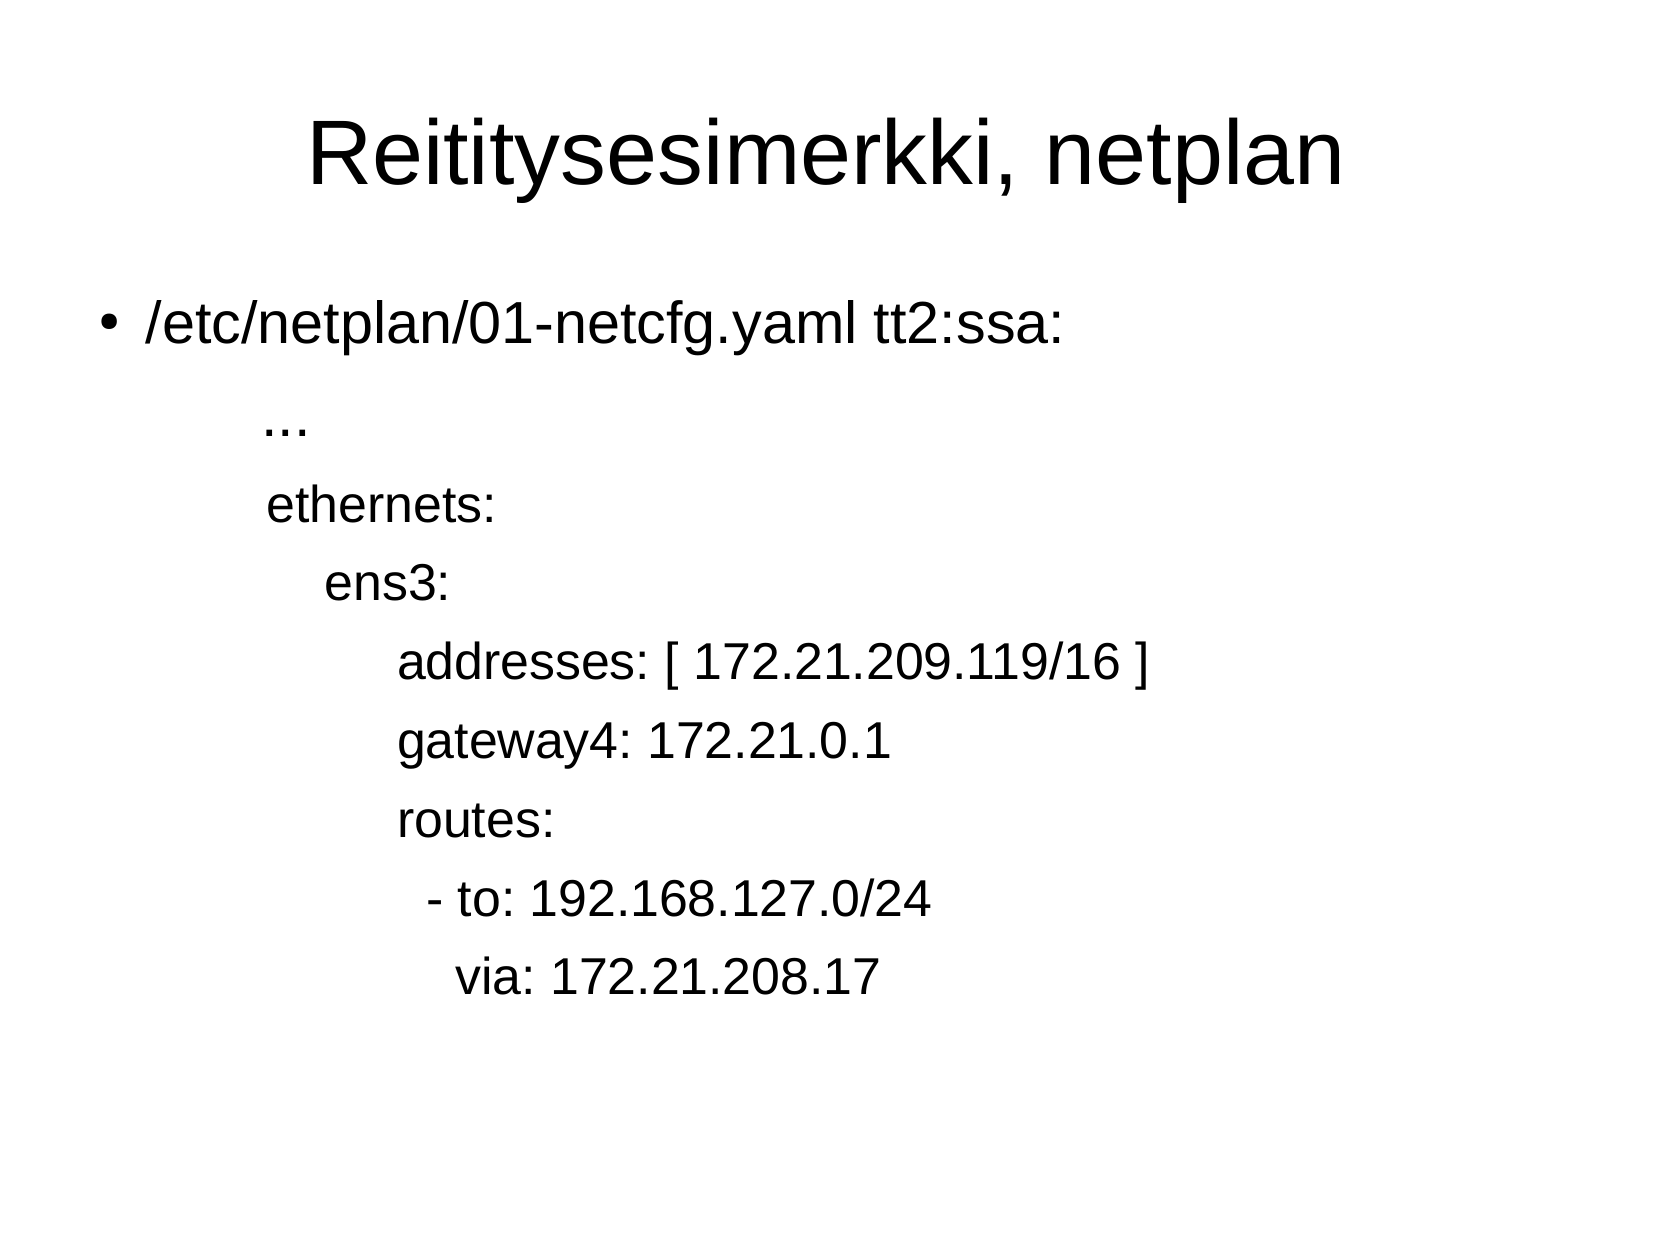

# Reititysesimerkki, netplan
/etc/netplan/01-netcfg.yaml tt2:ssa:
 ...
 ethernets:
 ens3:
 addresses: [ 172.21.209.119/16 ]
 gateway4: 172.21.0.1
 routes:
 - to: 192.168.127.0/24
 via: 172.21.208.17